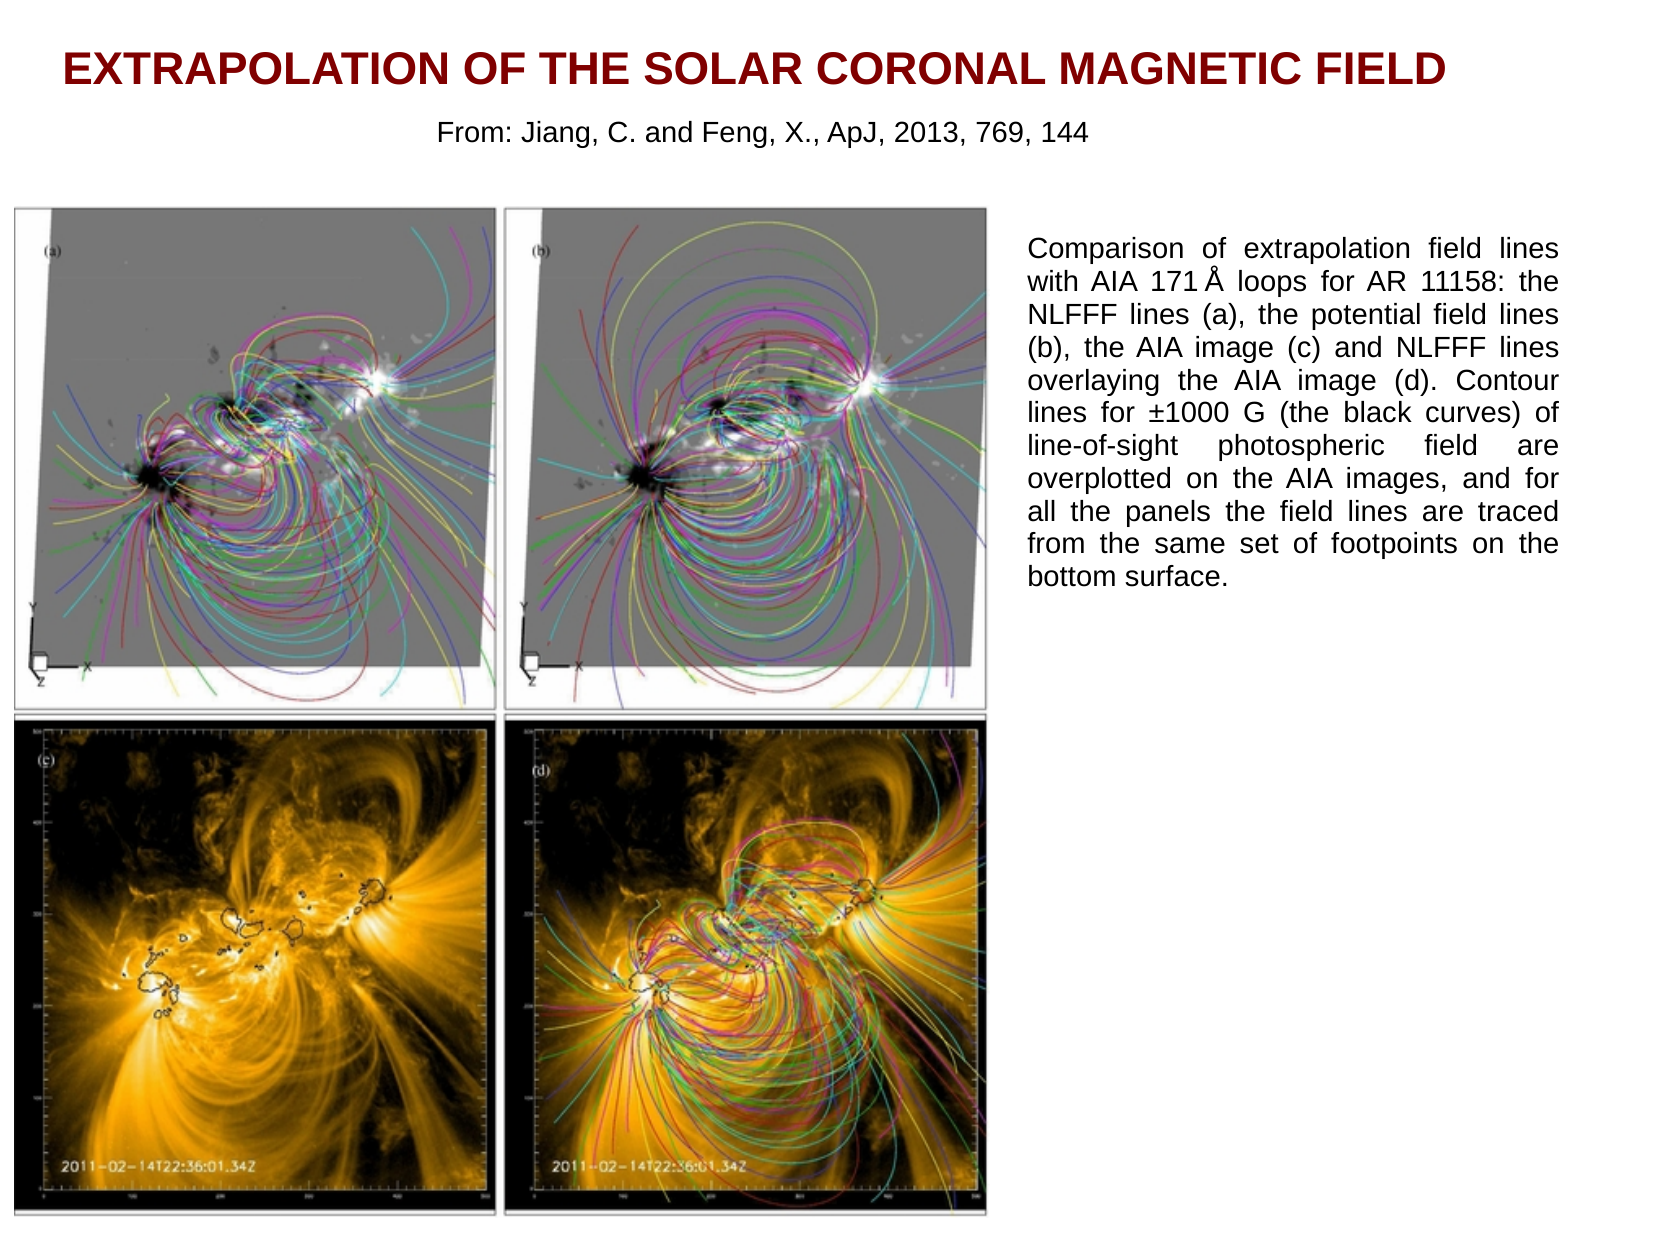

EXTRAPOLATION OF THE SOLAR CORONAL MAGNETIC FIELD
From: Jiang, C. and Feng, X., ApJ, 2013, 769, 144
Comparison of extrapolation field lines with AIA 171 Å loops for AR 11158: the NLFFF lines (a), the potential field lines (b), the AIA image (c) and NLFFF lines overlaying the AIA image (d). Contour lines for ±1000 G (the black curves) of line-of-sight photospheric field are overplotted on the AIA images, and for all the panels the field lines are traced from the same set of footpoints on the bottom surface.